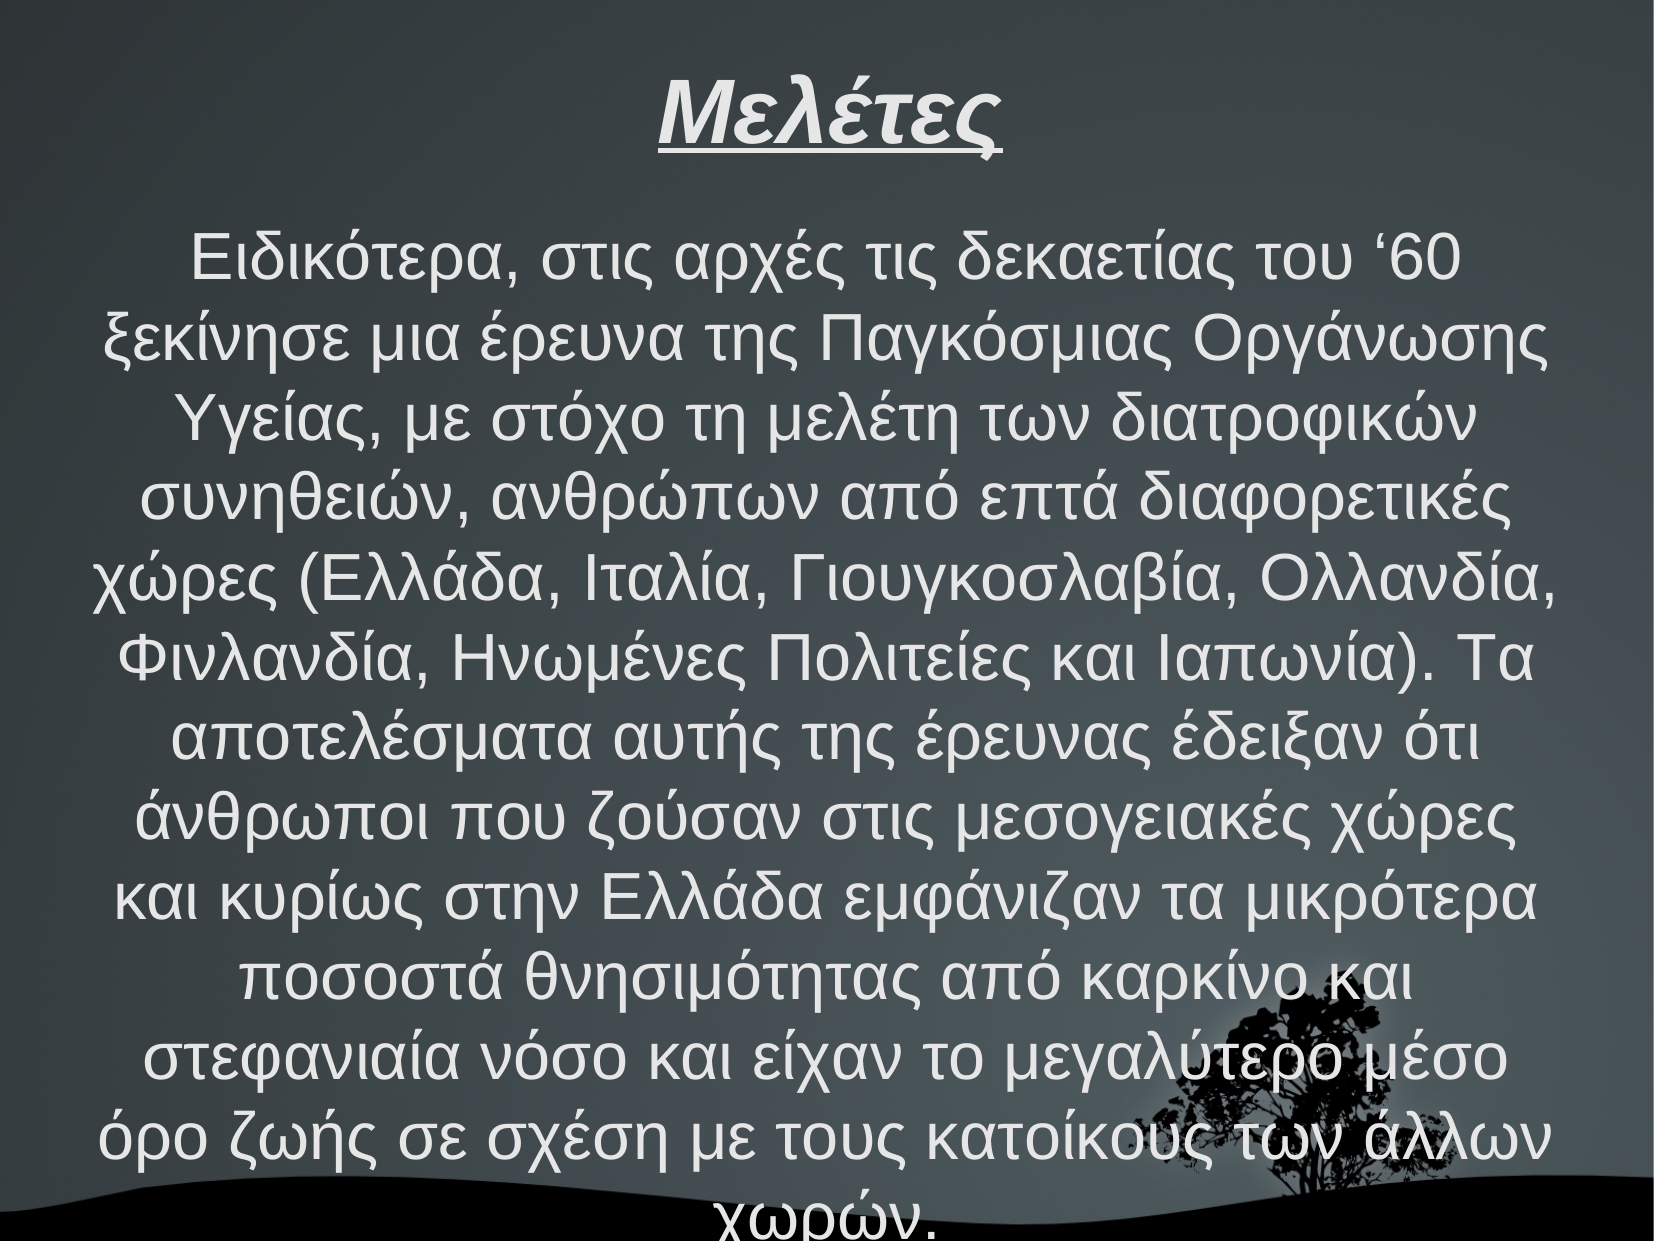

Μελέτες
# Eιδικότερα, στις αρχές τις δεκαετίας του ‘60 ξεκίνησε μια έρευνα της Παγκόσμιας Oργάνωσης Yγείας, με στόχο τη μελέτη των διατροφικών συνηθειών, ανθρώπων από επτά διαφορετικές χώρες (Eλλάδα, Iταλία, Γιουγκοσλαβία, Oλλανδία, Φινλανδία, Hνωμένες Πολιτείες και Iαπωνία). Tα αποτελέσματα αυτής της έρευνας έδειξαν ότι άνθρωποι που ζούσαν στις μεσογειακές χώρες και κυρίως στην Eλλάδα εμφάνιζαν τα μικρότερα ποσοστά θνησιμότητας από καρκίνο και στεφανιαία νόσο και είχαν το μεγαλύτερο μέσο όρο ζωής σε σχέση με τους κατοίκους των άλλων χωρών.